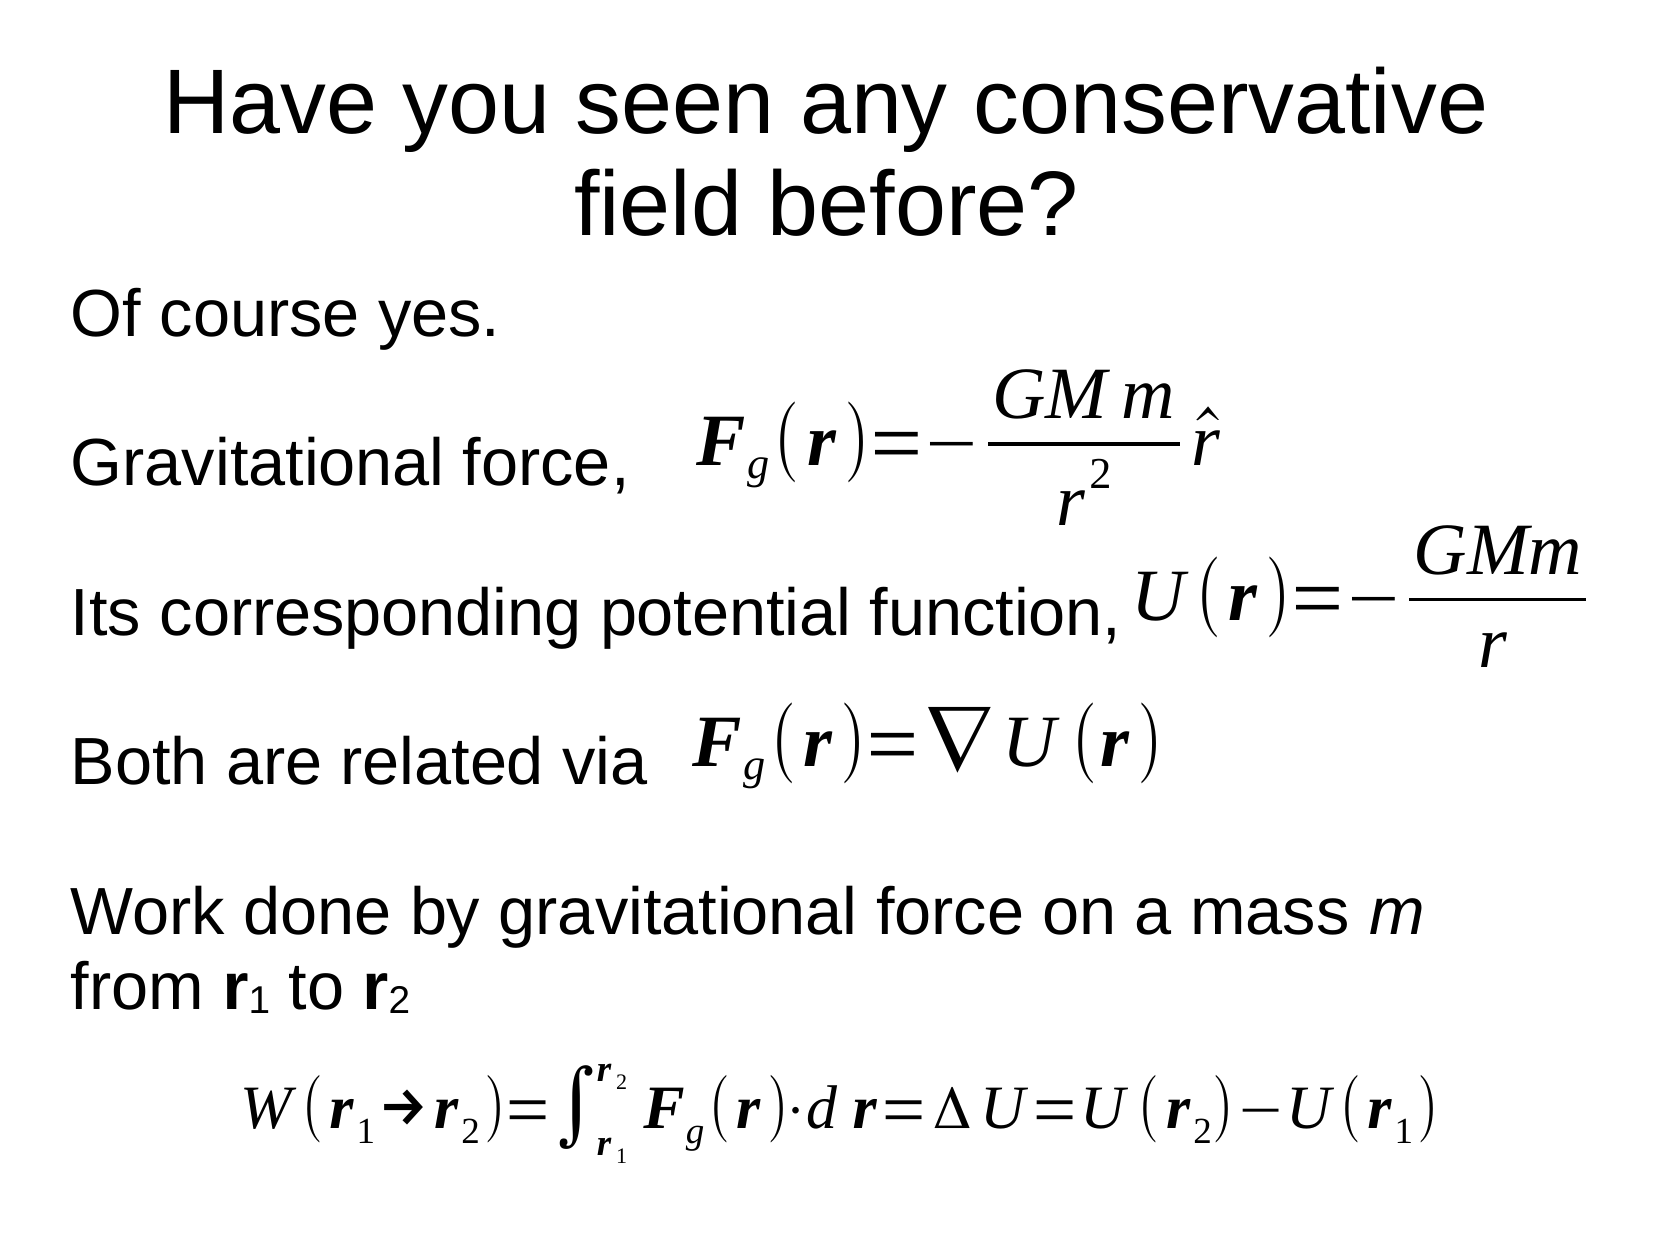

# Have you seen any conservative field before?
Of course yes.
Gravitational force,
Its corresponding potential function,
Both are related via
Work done by gravitational force on a mass m from r1 to r2